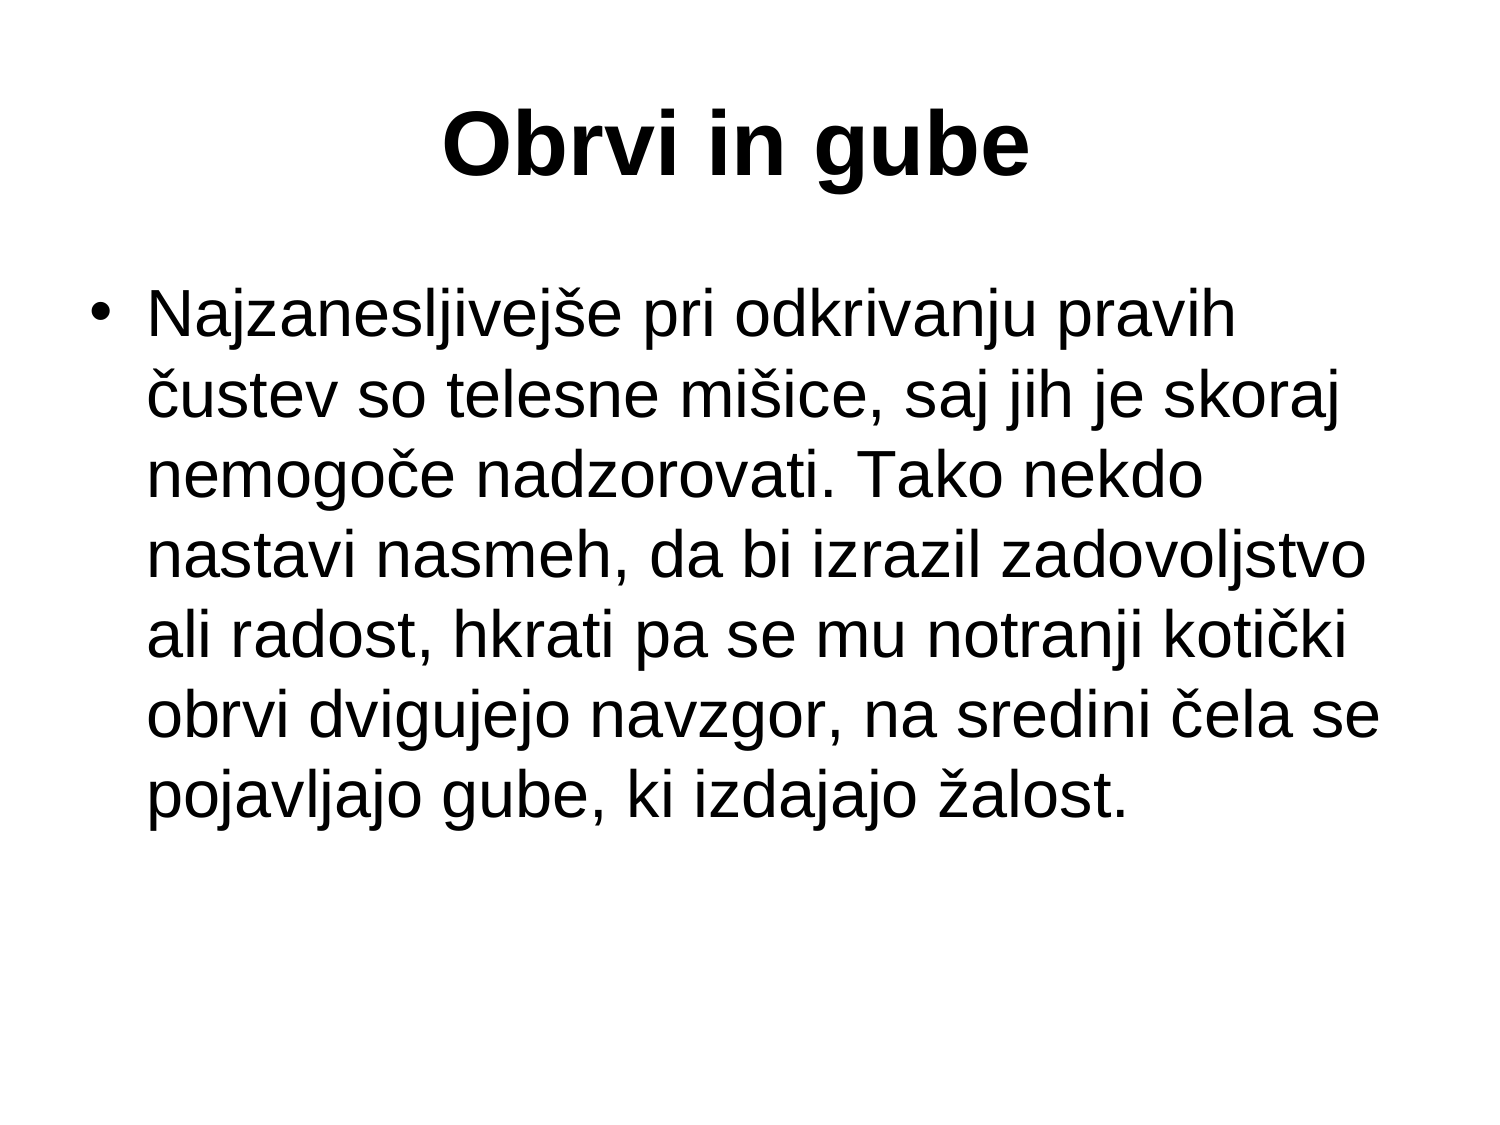

# Obrvi in gube
Najzanesljivejše pri odkrivanju pravih čustev so telesne mišice, saj jih je skoraj nemogoče nadzorovati. Tako nekdo nastavi nasmeh, da bi izrazil zadovoljstvo ali radost, hkrati pa se mu notranji kotički obrvi dvigujejo navzgor, na sredini čela se pojavljajo gube, ki izdajajo žalost.